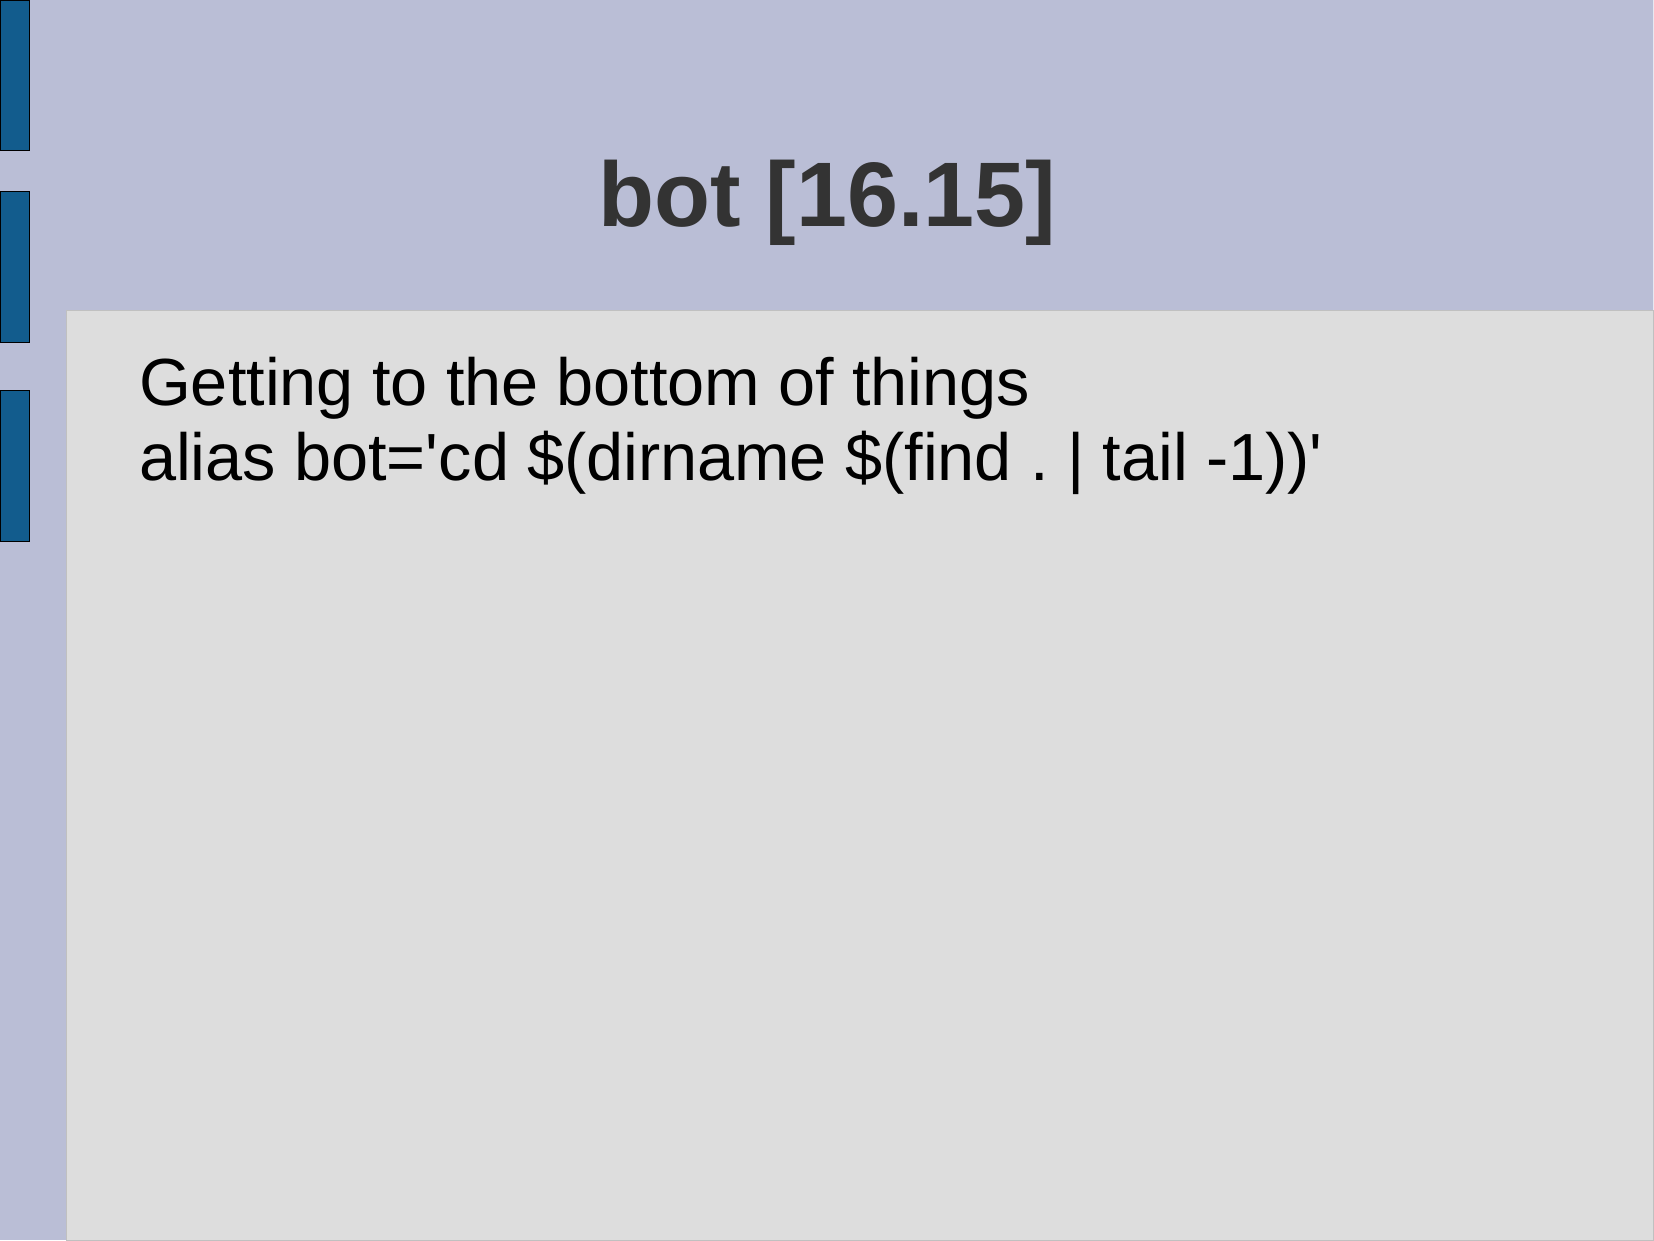

# bot [16.15]
Getting to the bottom of things
alias bot='cd $(dirname $(find . | tail -1))'